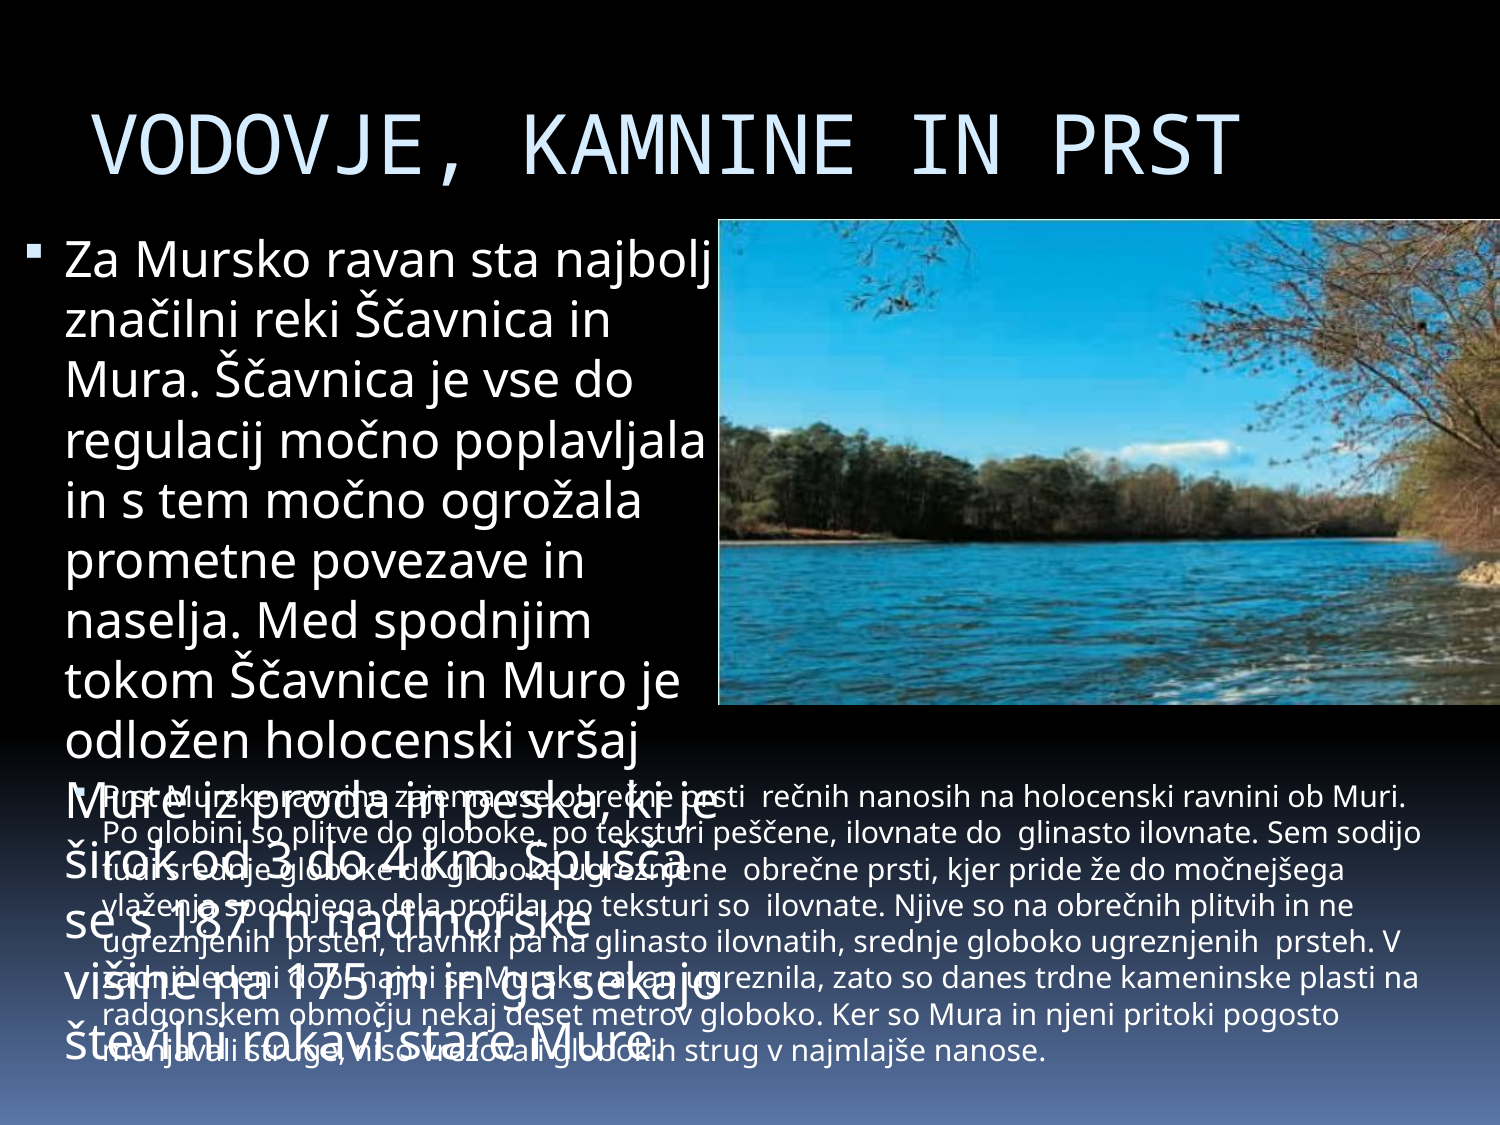

# VODOVJE, KAMNINE IN PRST
Za Mursko ravan sta najbolj značilni reki Ščavnica in Mura. Ščavnica je vse do regulacij močno poplavljala in s tem močno ogrožala prometne povezave in naselja. Med spodnjim tokom Ščavnice in Muro je odložen holocenski vršaj Mure iz proda in peska, ki je širok od 3 do 4 km. Spušča se s 187 m nadmorske višine na 175 m in ga sekajo številni rokavi stare Mure.
Prst Murske ravnine zajema vse obrečne prsti rečnih nanosih na holocenski ravnini ob Muri. Po globini so plitve do globoke, po teksturi peščene, ilovnate do glinasto ilovnate. Sem sodijo tudi srednje globoke do globoke ugreznjene obrečne prsti, kjer pride že do močnejšega vlaženja spodnjega dela profila, po teksturi so ilovnate. Njive so na obrečnih plitvih in ne ugreznjenih prsteh, travniki pa na glinasto ilovnatih, srednje globoko ugreznjenih prsteh. V zadnji ledeni dobi naj bi se Murska ravan ugreznila, zato so danes trdne kameninske plasti na radgonskem območju nekaj deset metrov globoko. Ker so Mura in njeni pritoki pogosto menjavali struge, niso vrezovali globokih strug v najmlajše nanose.